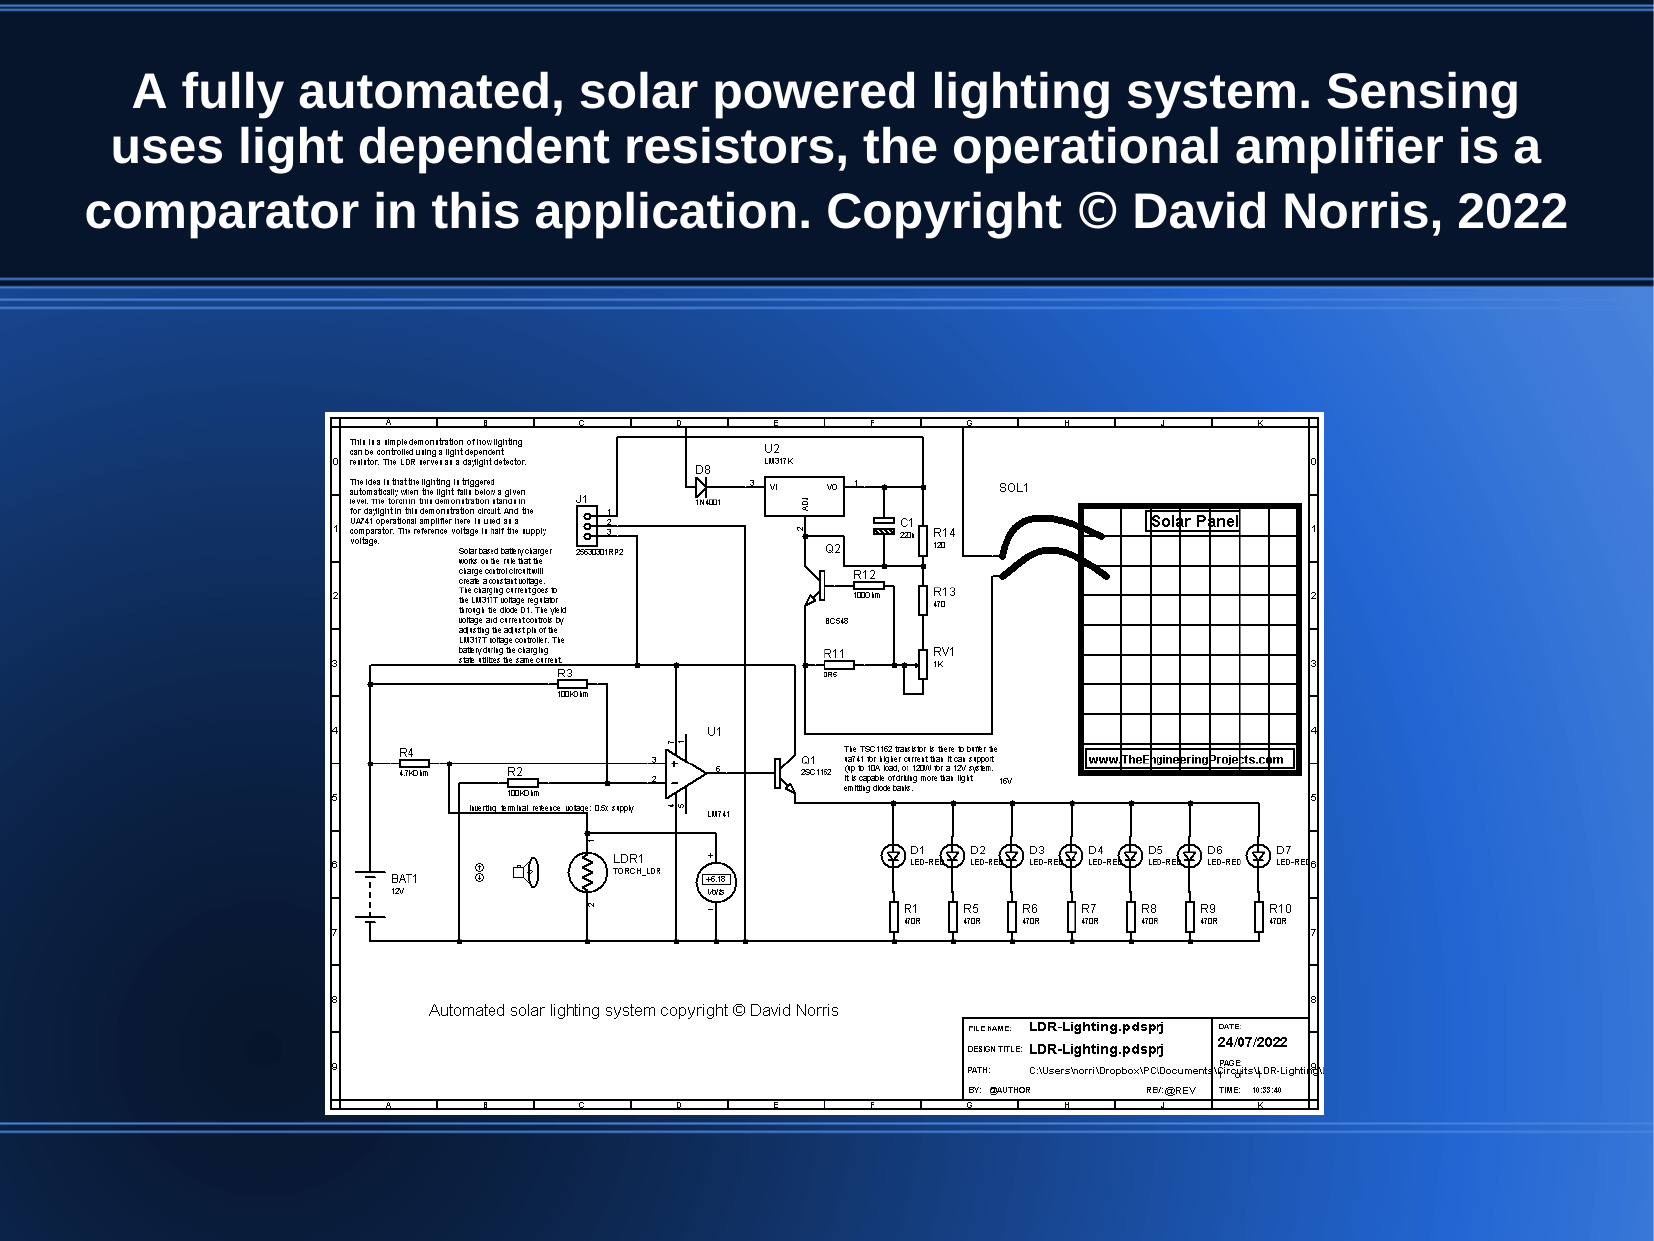

# A fully automated, solar powered lighting system. Sensing uses light dependent resistors, the operational amplifier is a comparator in this application. Copyright © David Norris, 2022